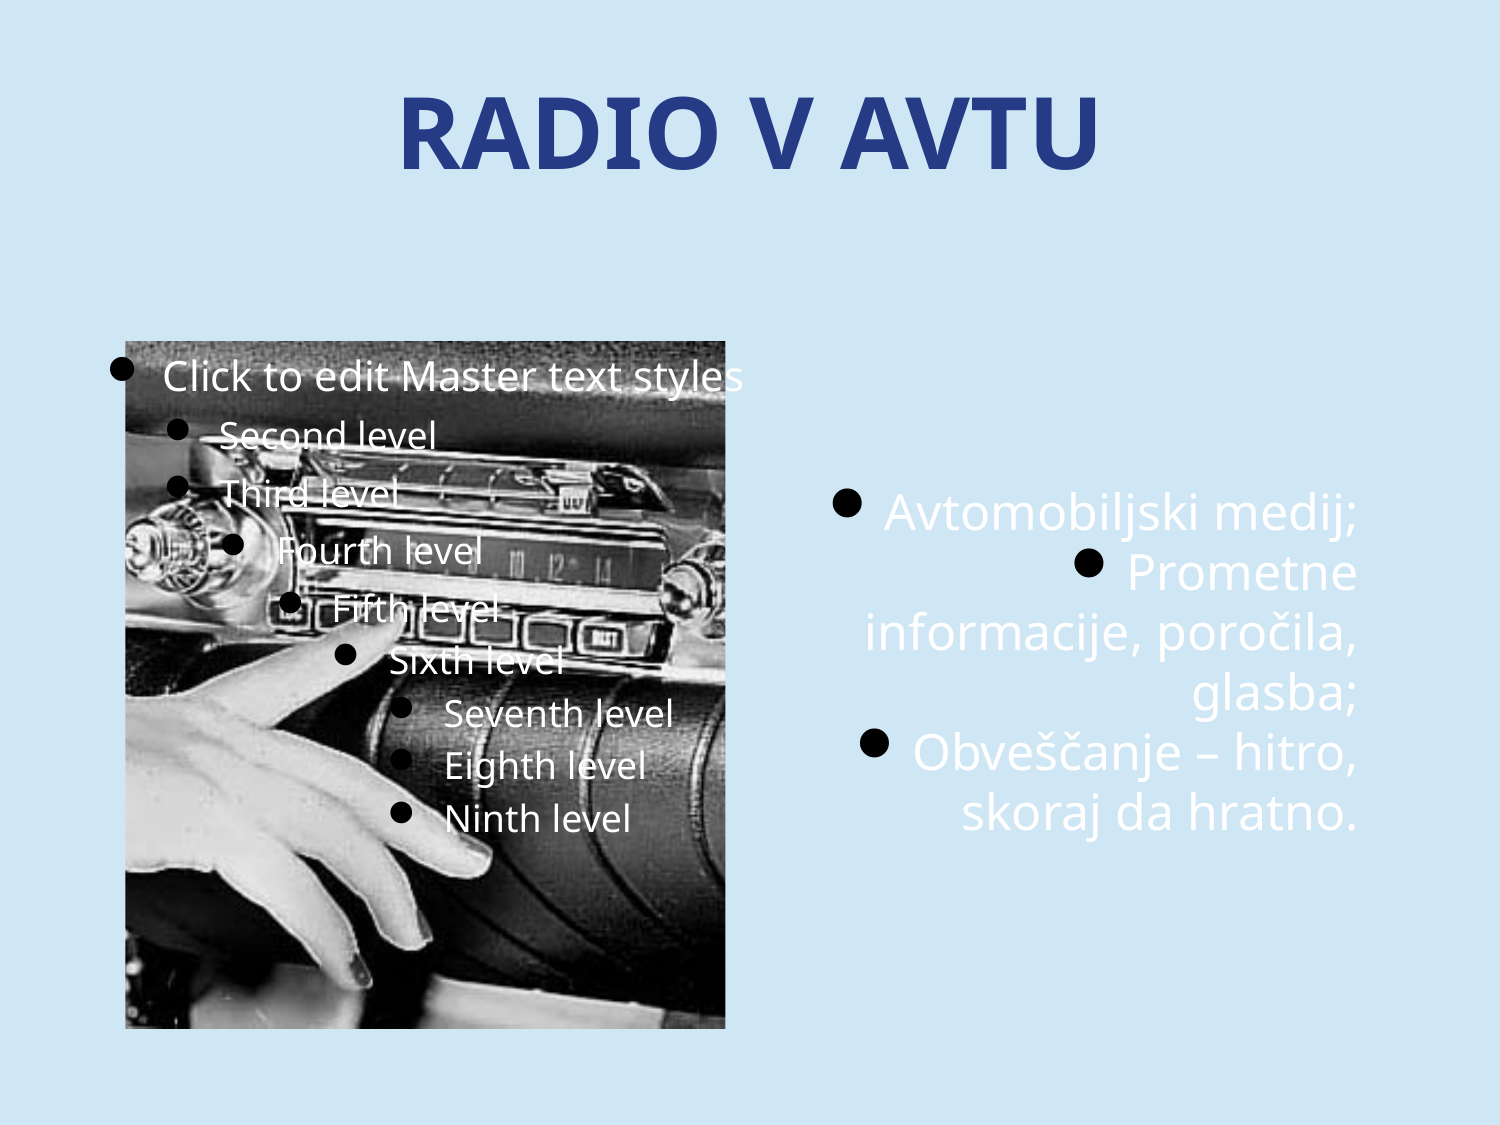

# RADIO V AVTU
Click to edit Master text styles
Second level
Third level
Fourth level
Fifth level
Sixth level
Seventh level
Eighth level
Ninth level
Avtomobiljski medij;
Prometne informacije, poročila, glasba;
Obveščanje – hitro, skoraj da hratno.